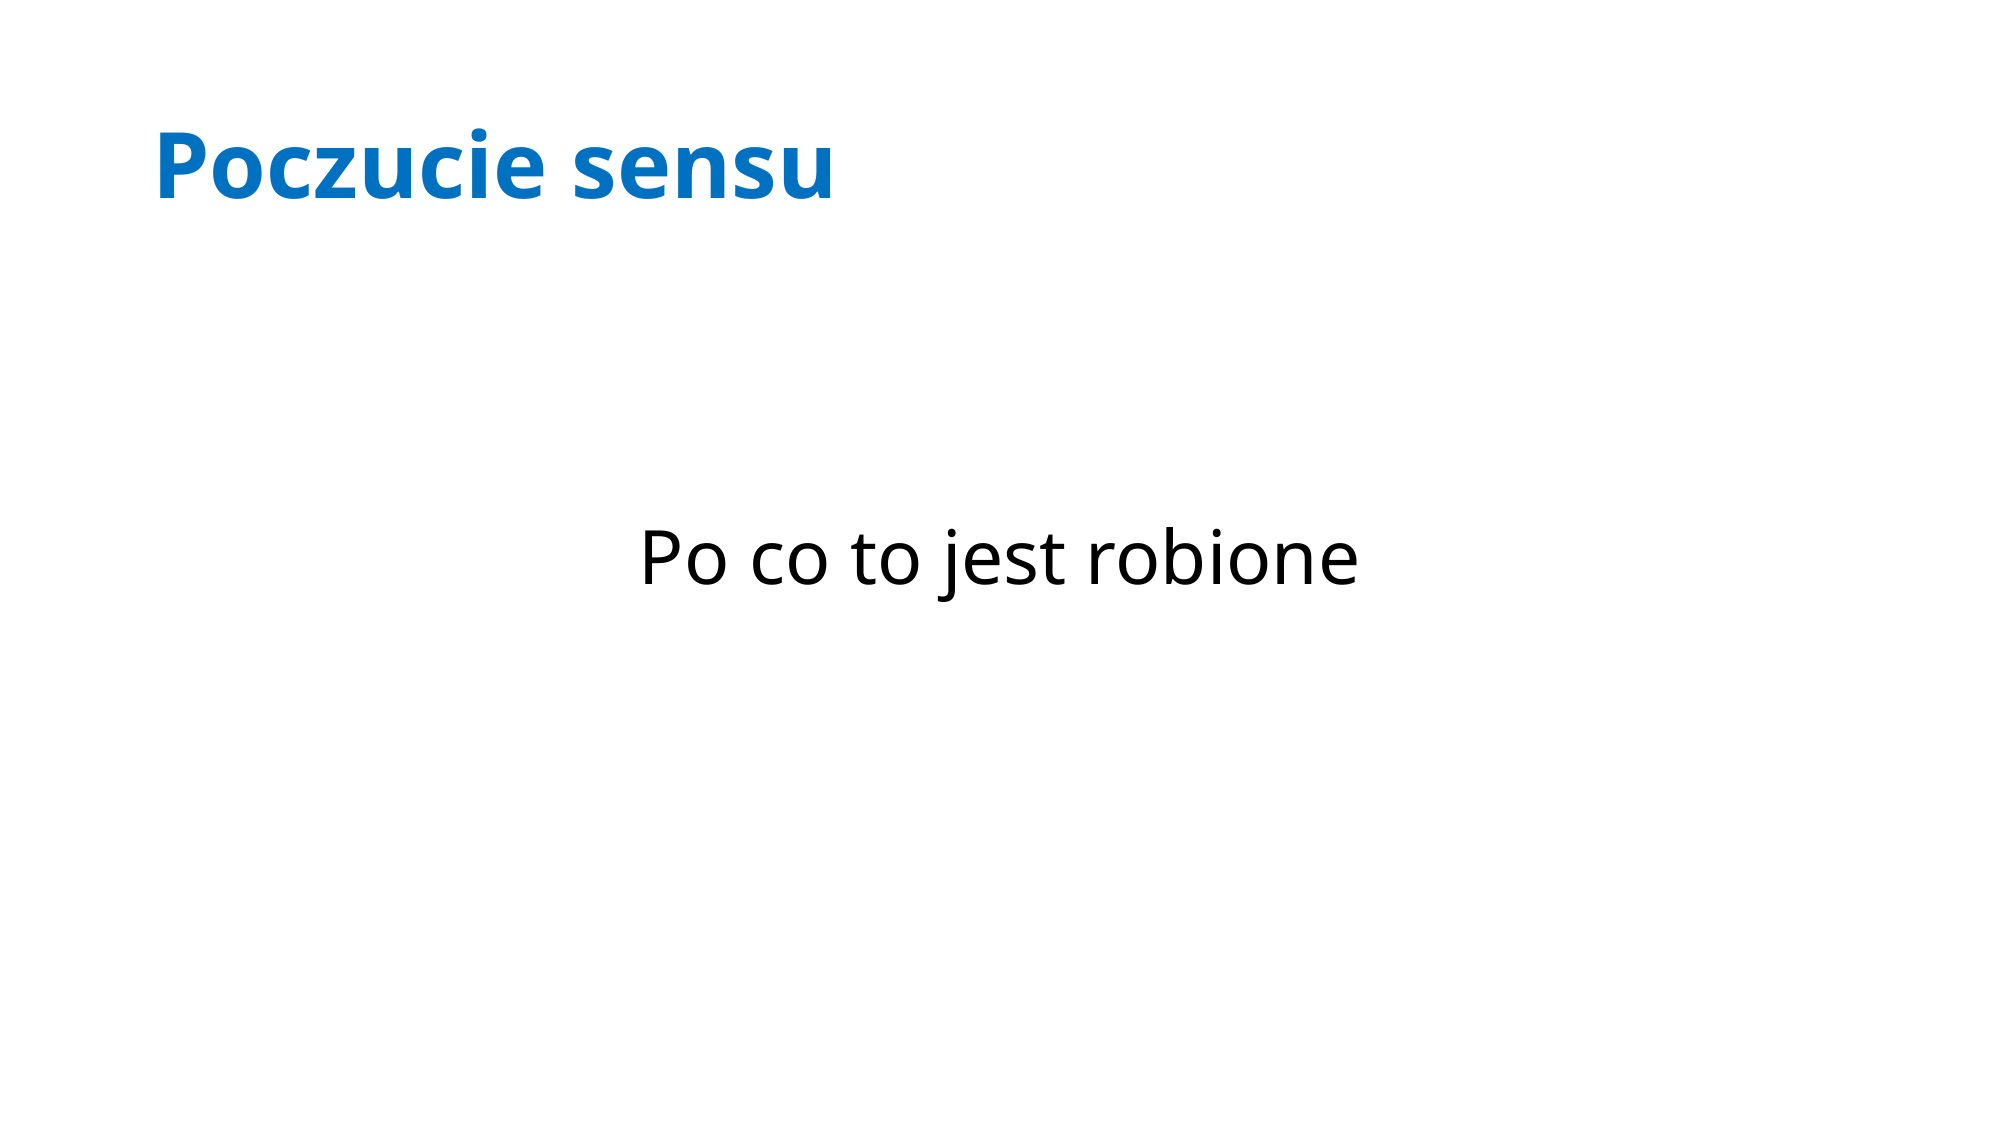

# Poczucie sensu
Po co to jest robione